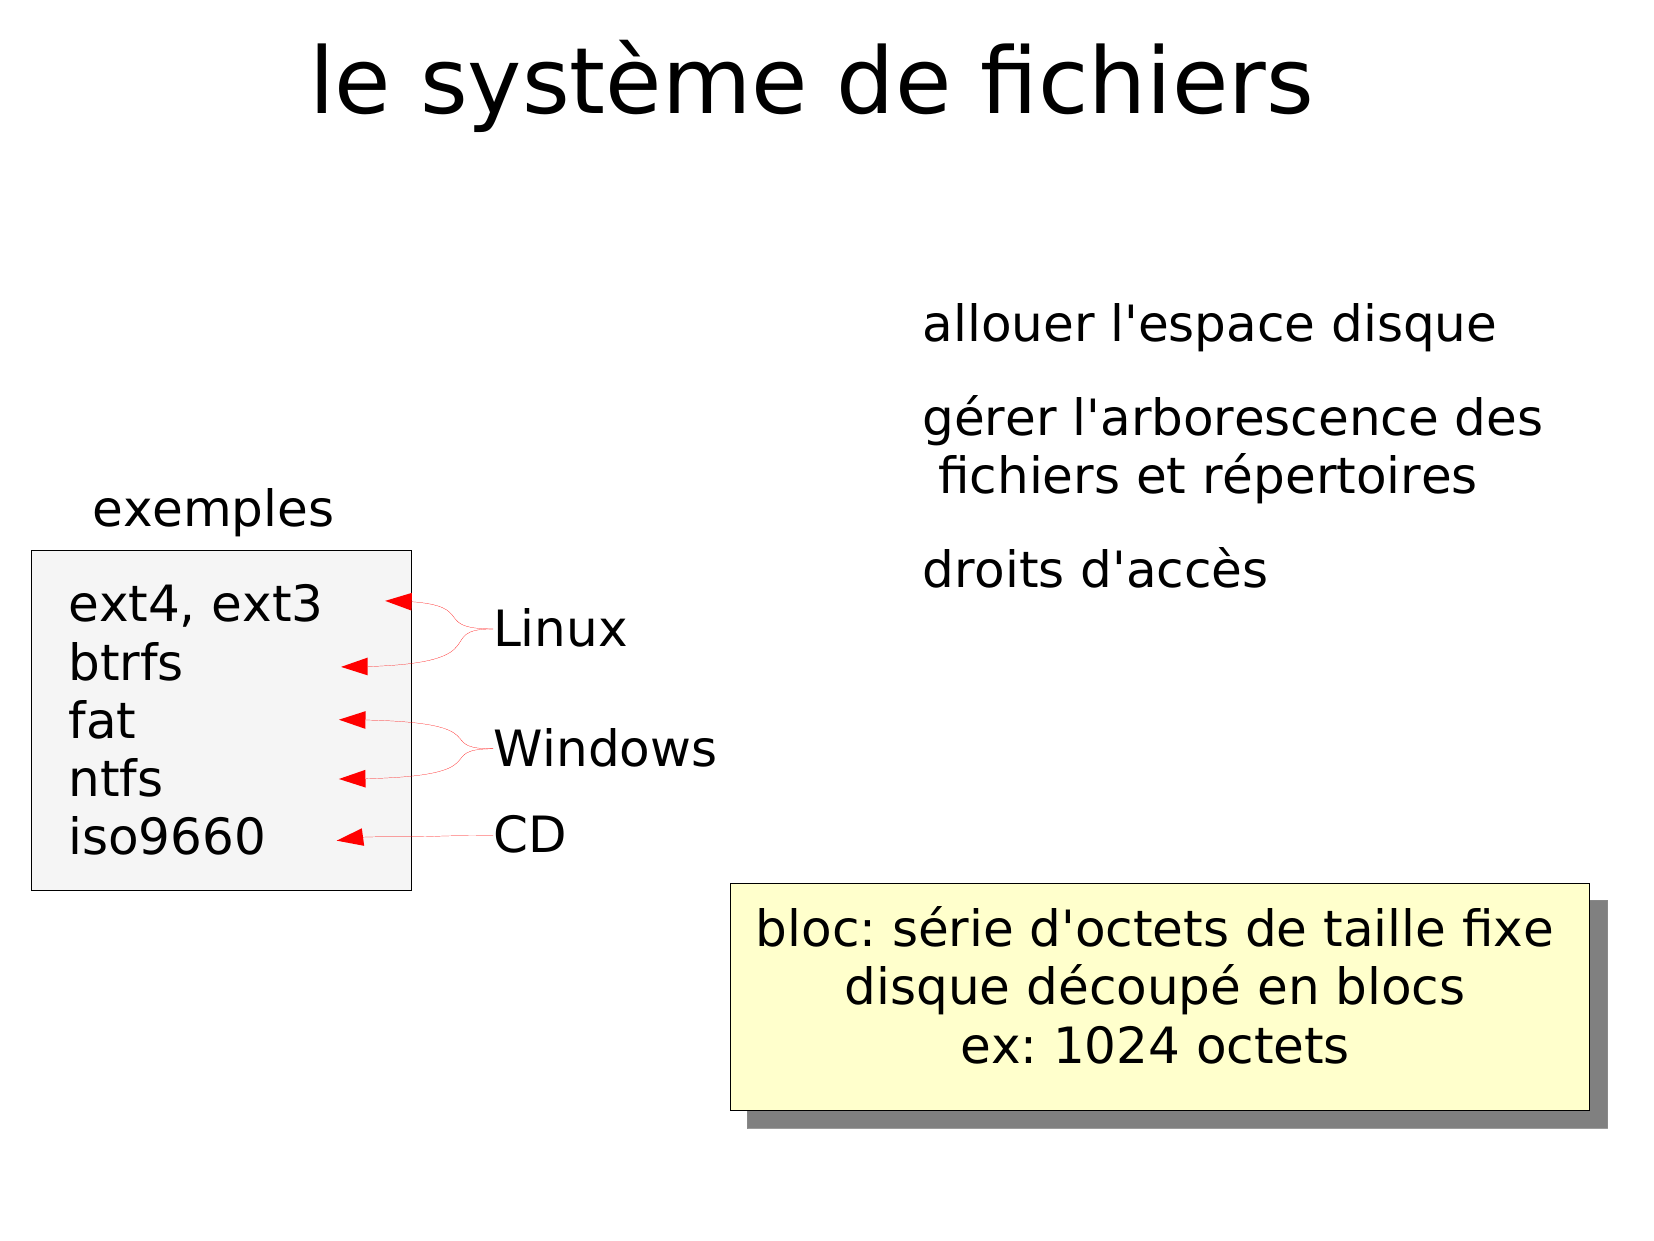

# le système de fichiers
 allouer l'espace disque
 gérer l'arborescence des
 fichiers et répertoires
 droits d'accès
exemples
 ext4, ext3
 btrfs
 fat
 ntfs
 iso9660
Linux
Windows
CD
bloc: série d'octets de taille fixe
disque découpé en blocs
ex: 1024 octets